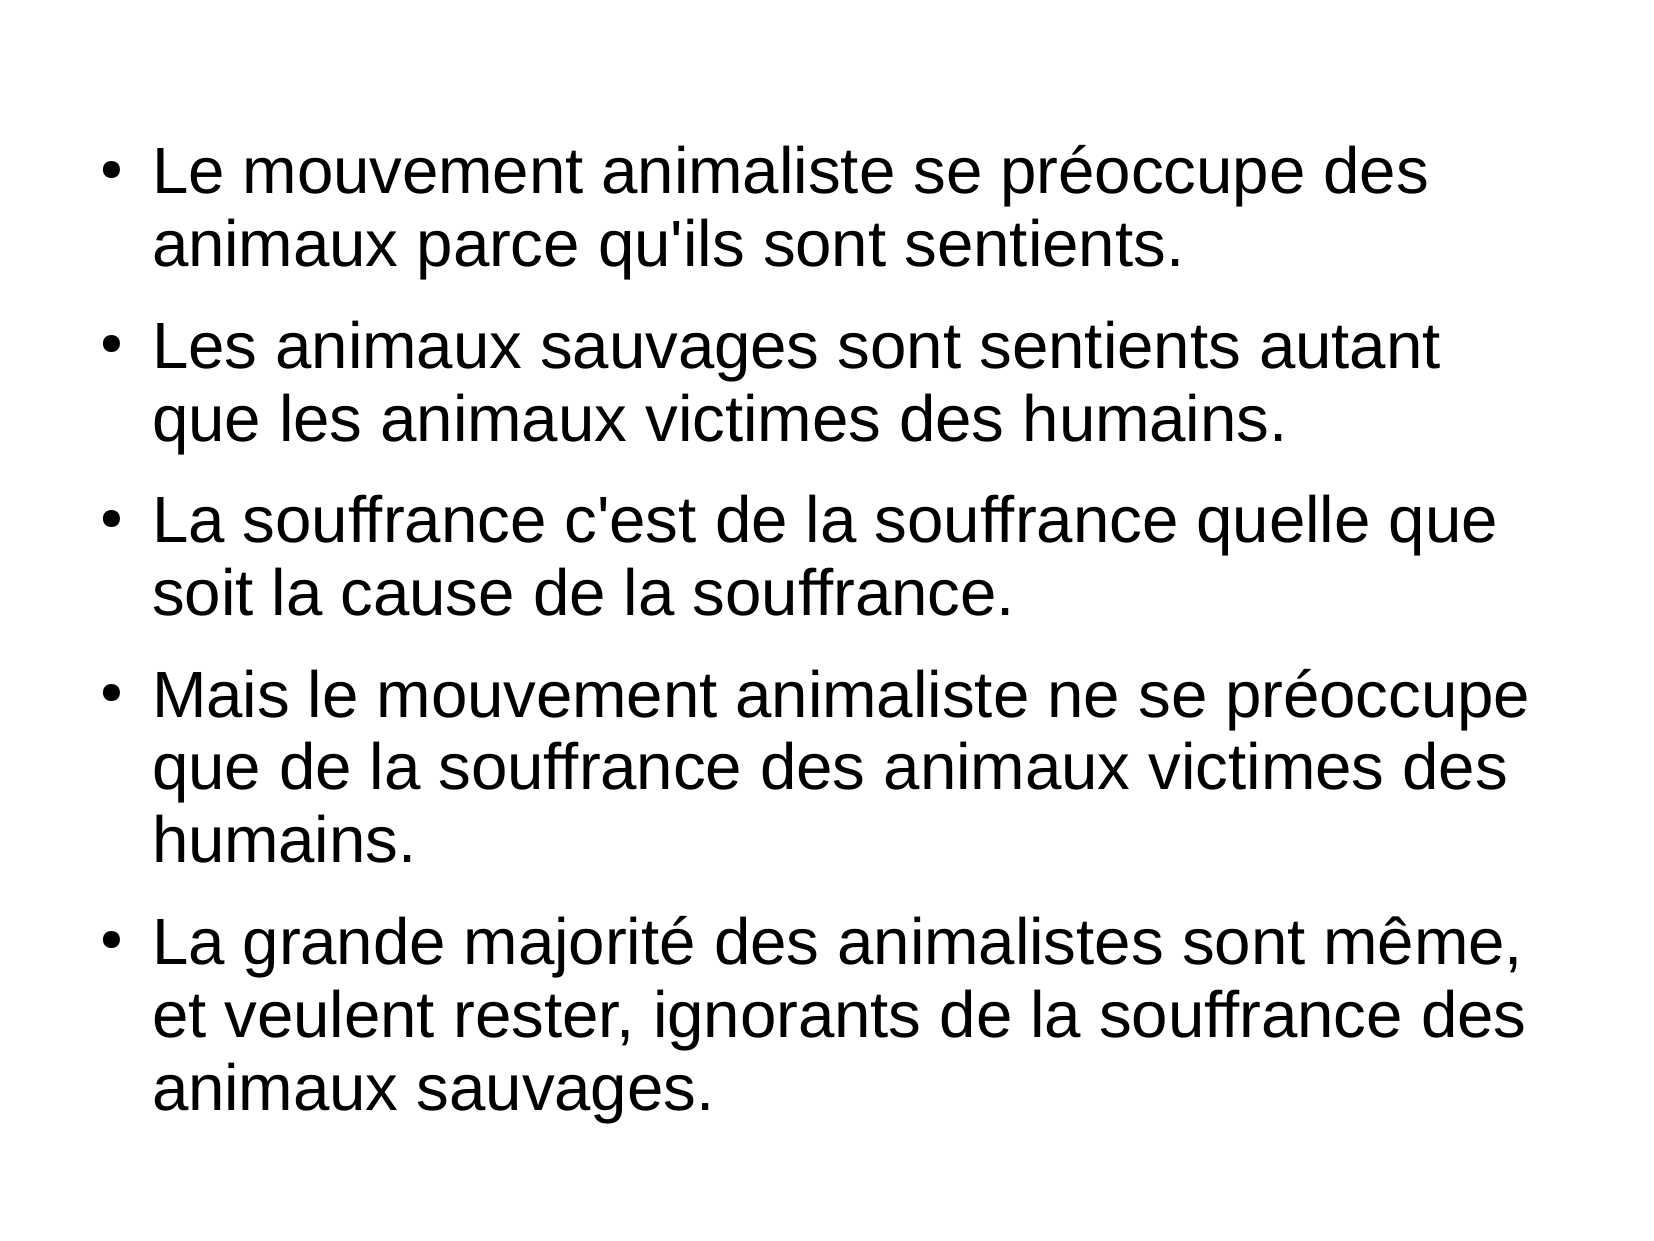

# Le mouvement animaliste se préoccupe des animaux parce qu'ils sont sentients.
Les animaux sauvages sont sentients autant que les animaux victimes des humains.
La souffrance c'est de la souffrance quelle que soit la cause de la souffrance.
Mais le mouvement animaliste ne se préoccupe que de la souffrance des animaux victimes des humains.
La grande majorité des animalistes sont même, et veulent rester, ignorants de la souffrance des animaux sauvages.